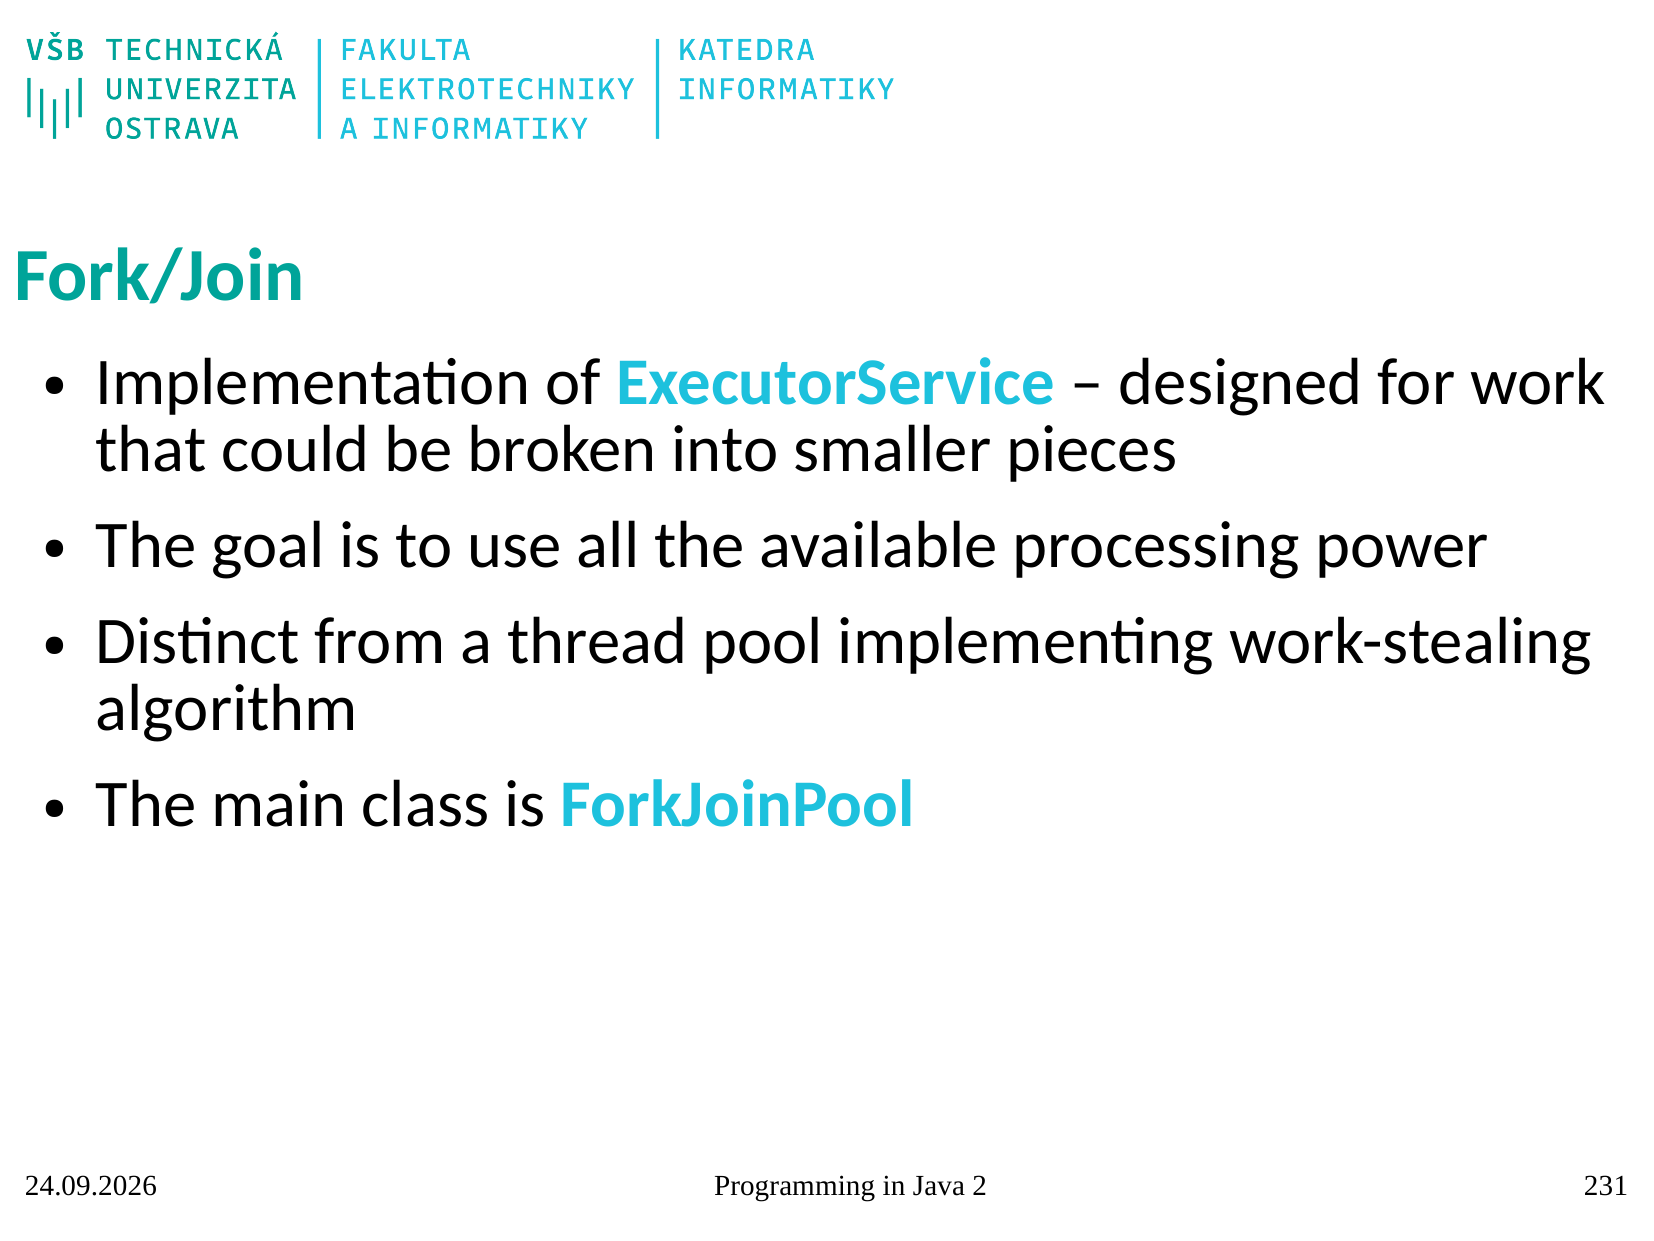

# Fork/Join
Implementation of ExecutorService – designed for work that could be broken into smaller pieces
The goal is to use all the available processing power
Distinct from a thread pool implementing work-stealing algorithm
The main class is ForkJoinPool
Programming in Java 2
231